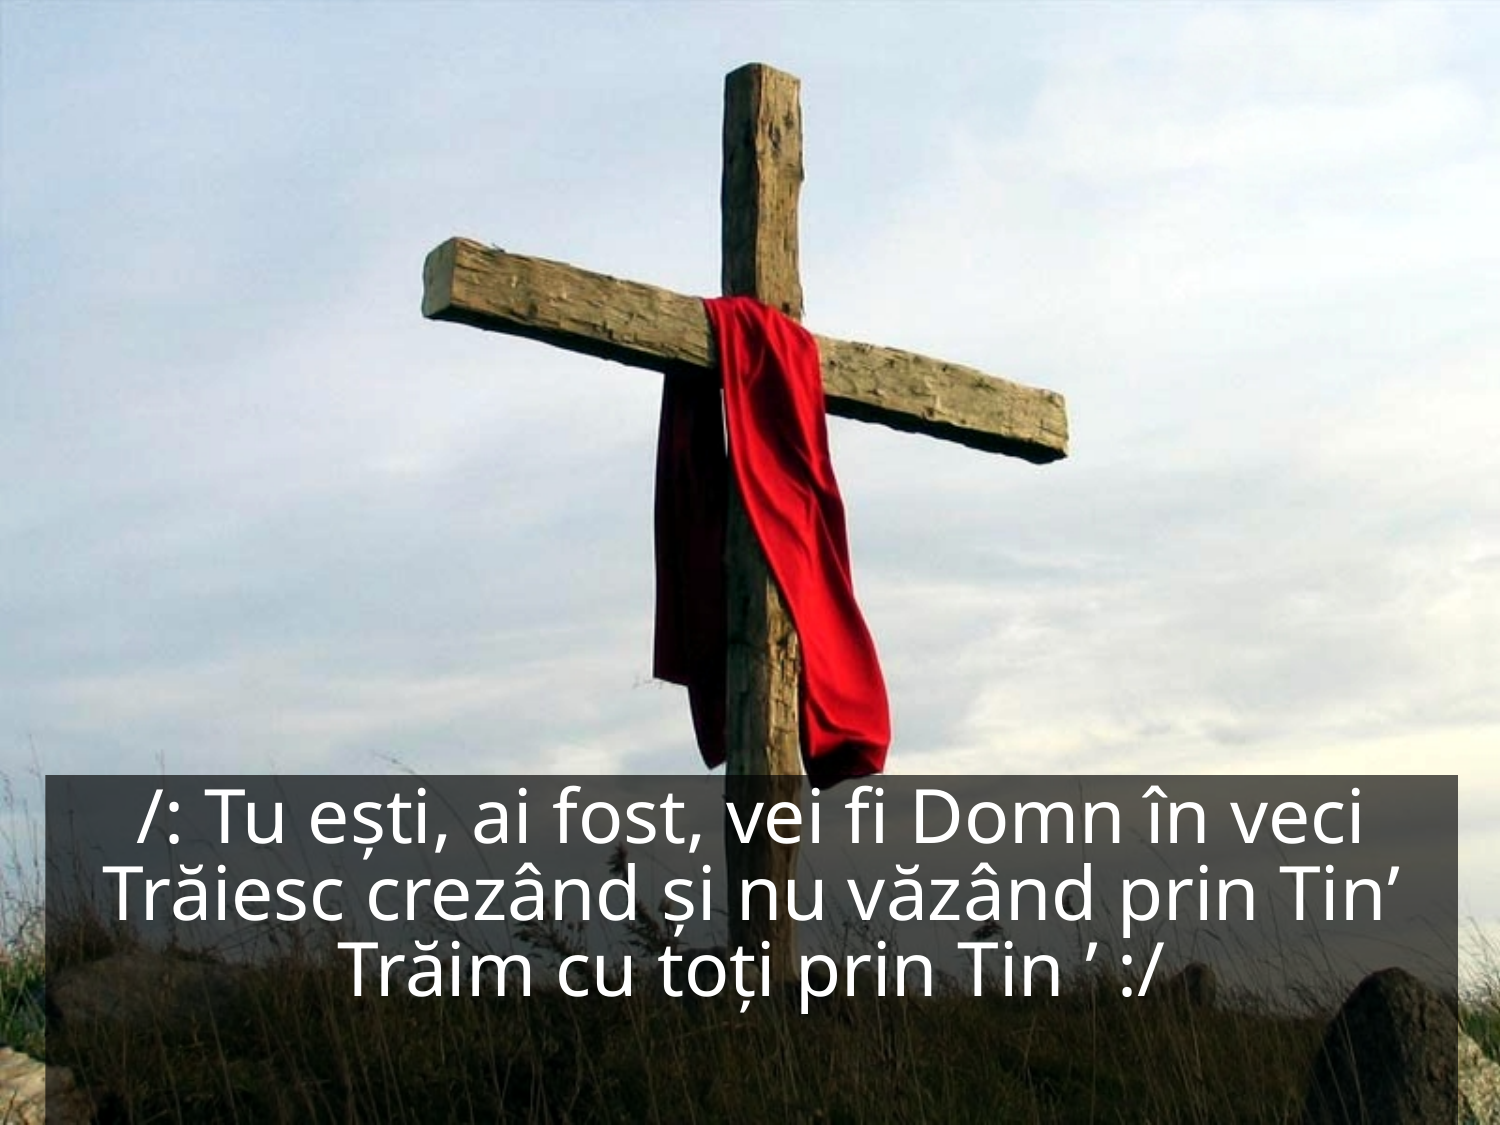

/: Tu ești, ai fost, vei fi Domn în veci
Trăiesc crezând și nu văzând prin Tin’
Trăim cu toți prin Tin ’ :/